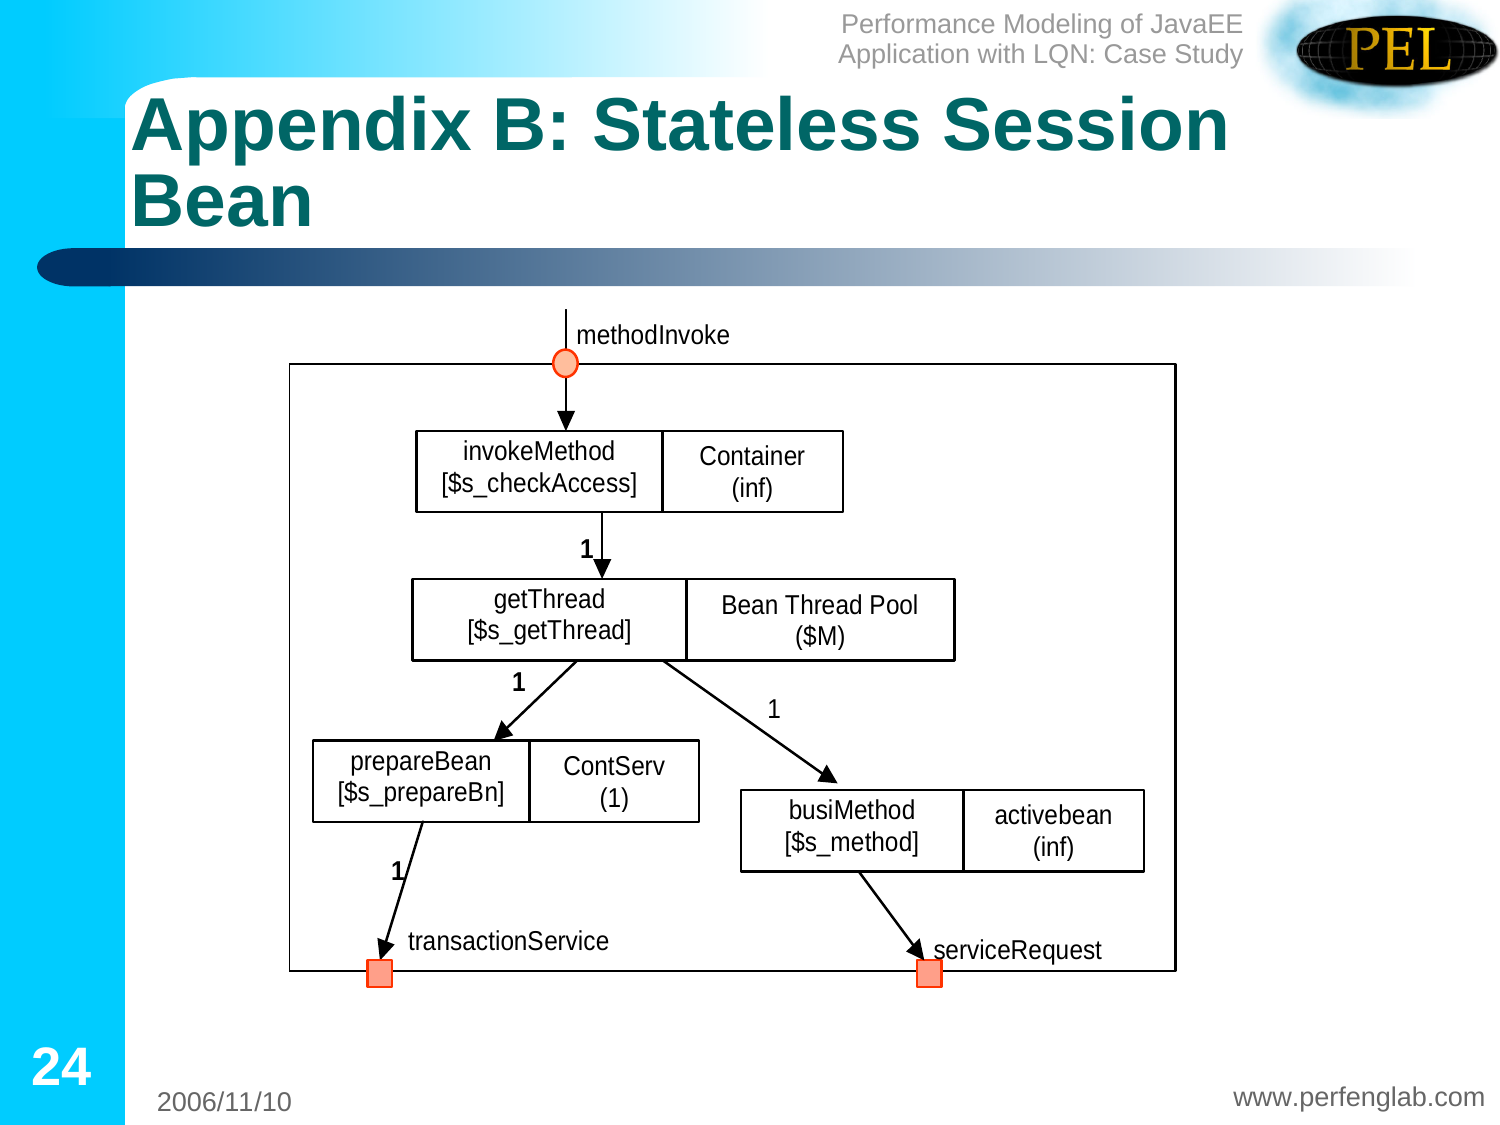

# Appendix B: Stateless Session Bean
24